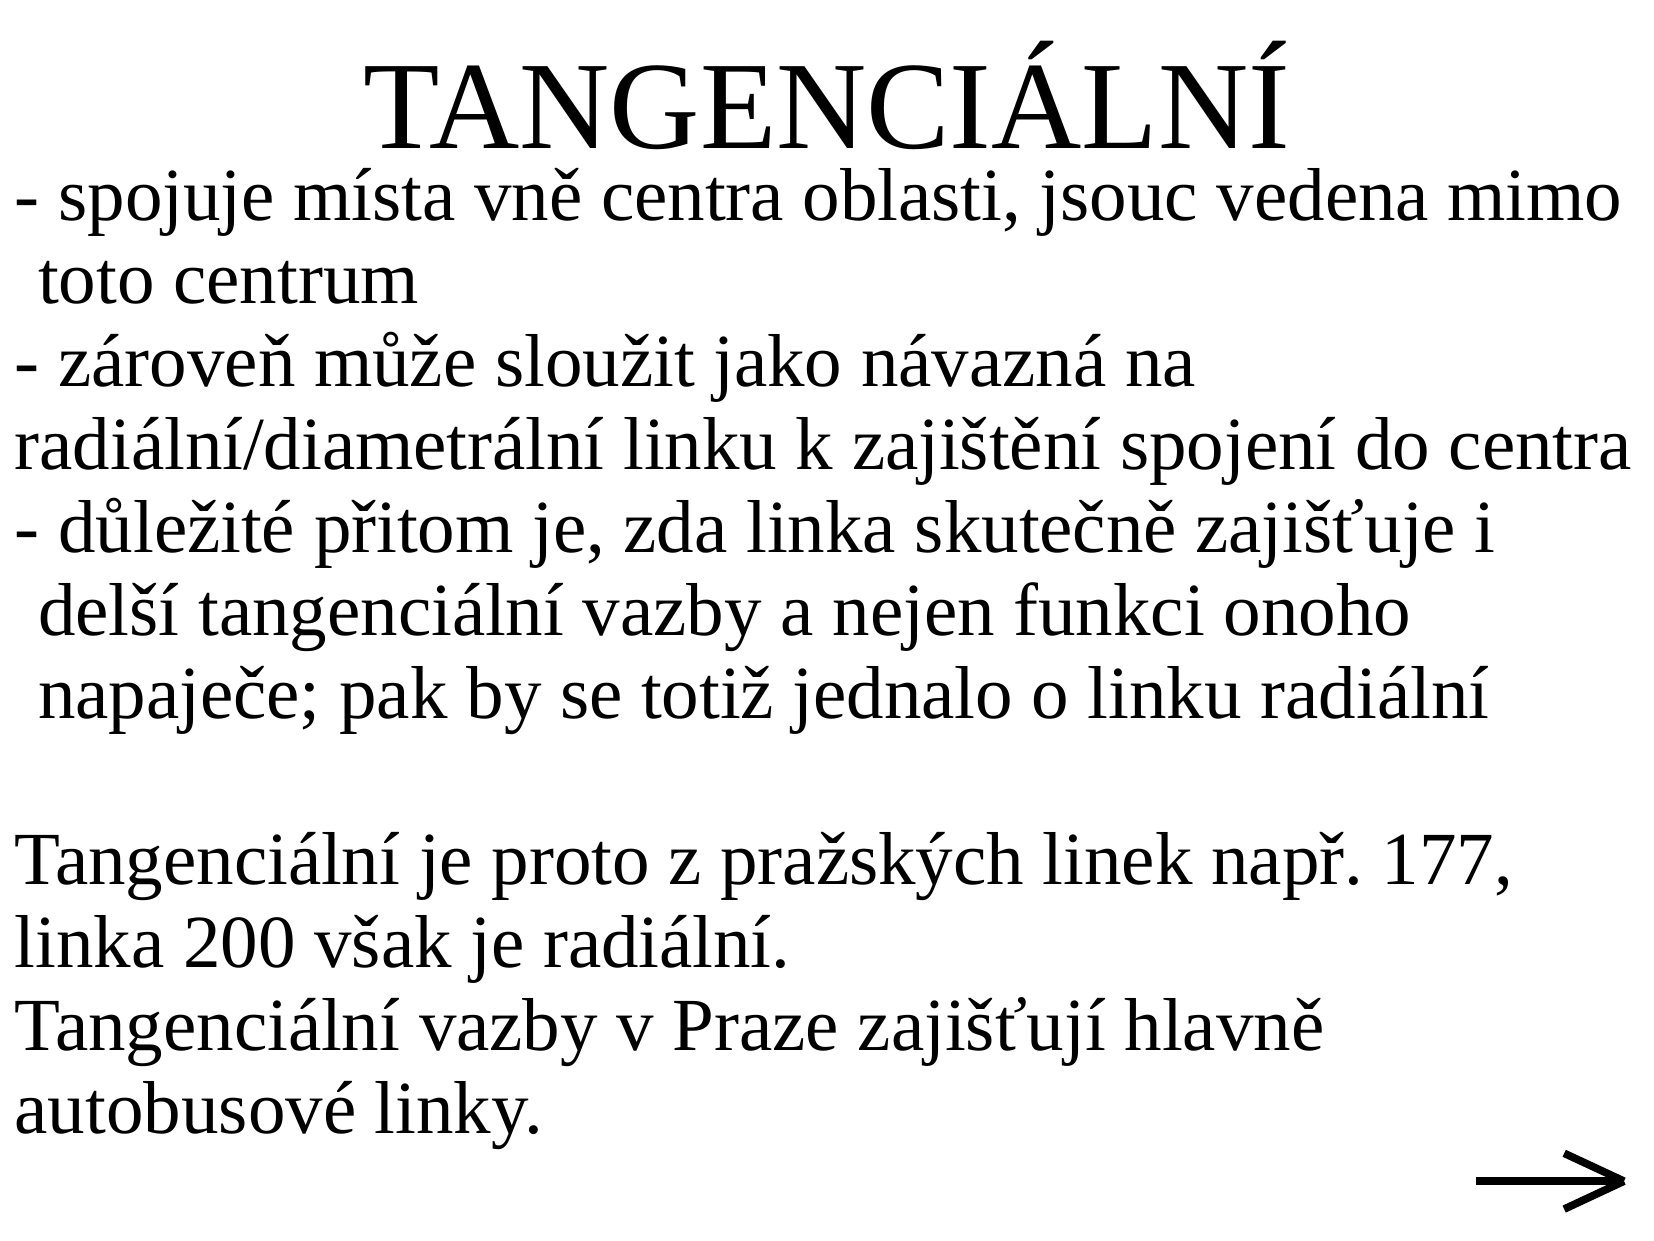

TANGENCIÁLNÍ
- spojuje místa vně centra oblasti, jsouc vedena mimo toto centrum
- zároveň může sloužit jako návazná na radiální/diametrální linku k zajištění spojení do centra
- důležité přitom je, zda linka skutečně zajišťuje i delší tangenciální vazby a nejen funkci onoho napaječe; pak by se totiž jednalo o linku radiální
Tangenciální je proto z pražských linek např. 177, linka 200 však je radiální.
Tangenciální vazby v Praze zajišťují hlavně autobusové linky.